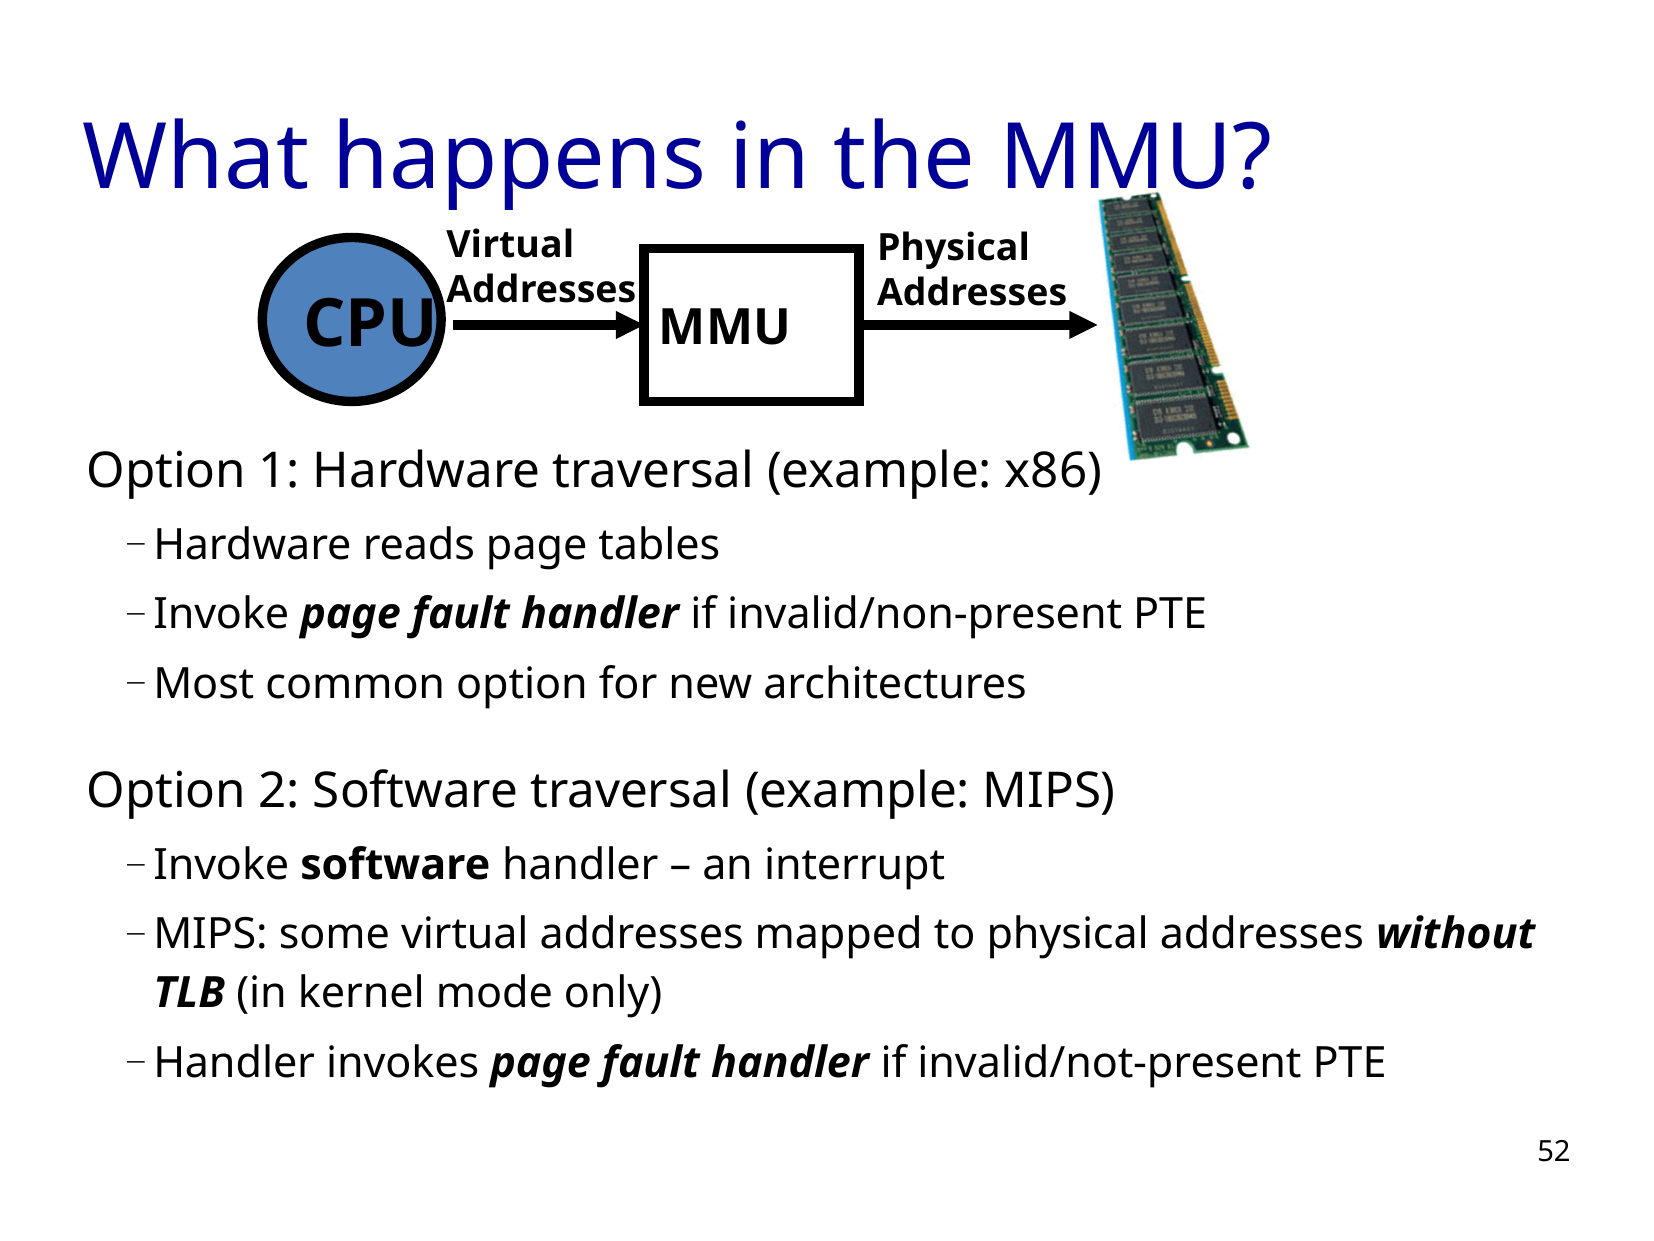

# What happens in the MMU?
Virtual
Addresses
Physical
Addresses
CPU
MMU
Option 1: Hardware traversal (example: x86)
Hardware reads page tables
Invoke page fault handler if invalid/non-present PTE
Most common option for new architectures
Option 2: Software traversal (example: MIPS)
Invoke software handler – an interrupt
MIPS: some virtual addresses mapped to physical addresses without TLB (in kernel mode only)
Handler invokes page fault handler if invalid/not-present PTE
52